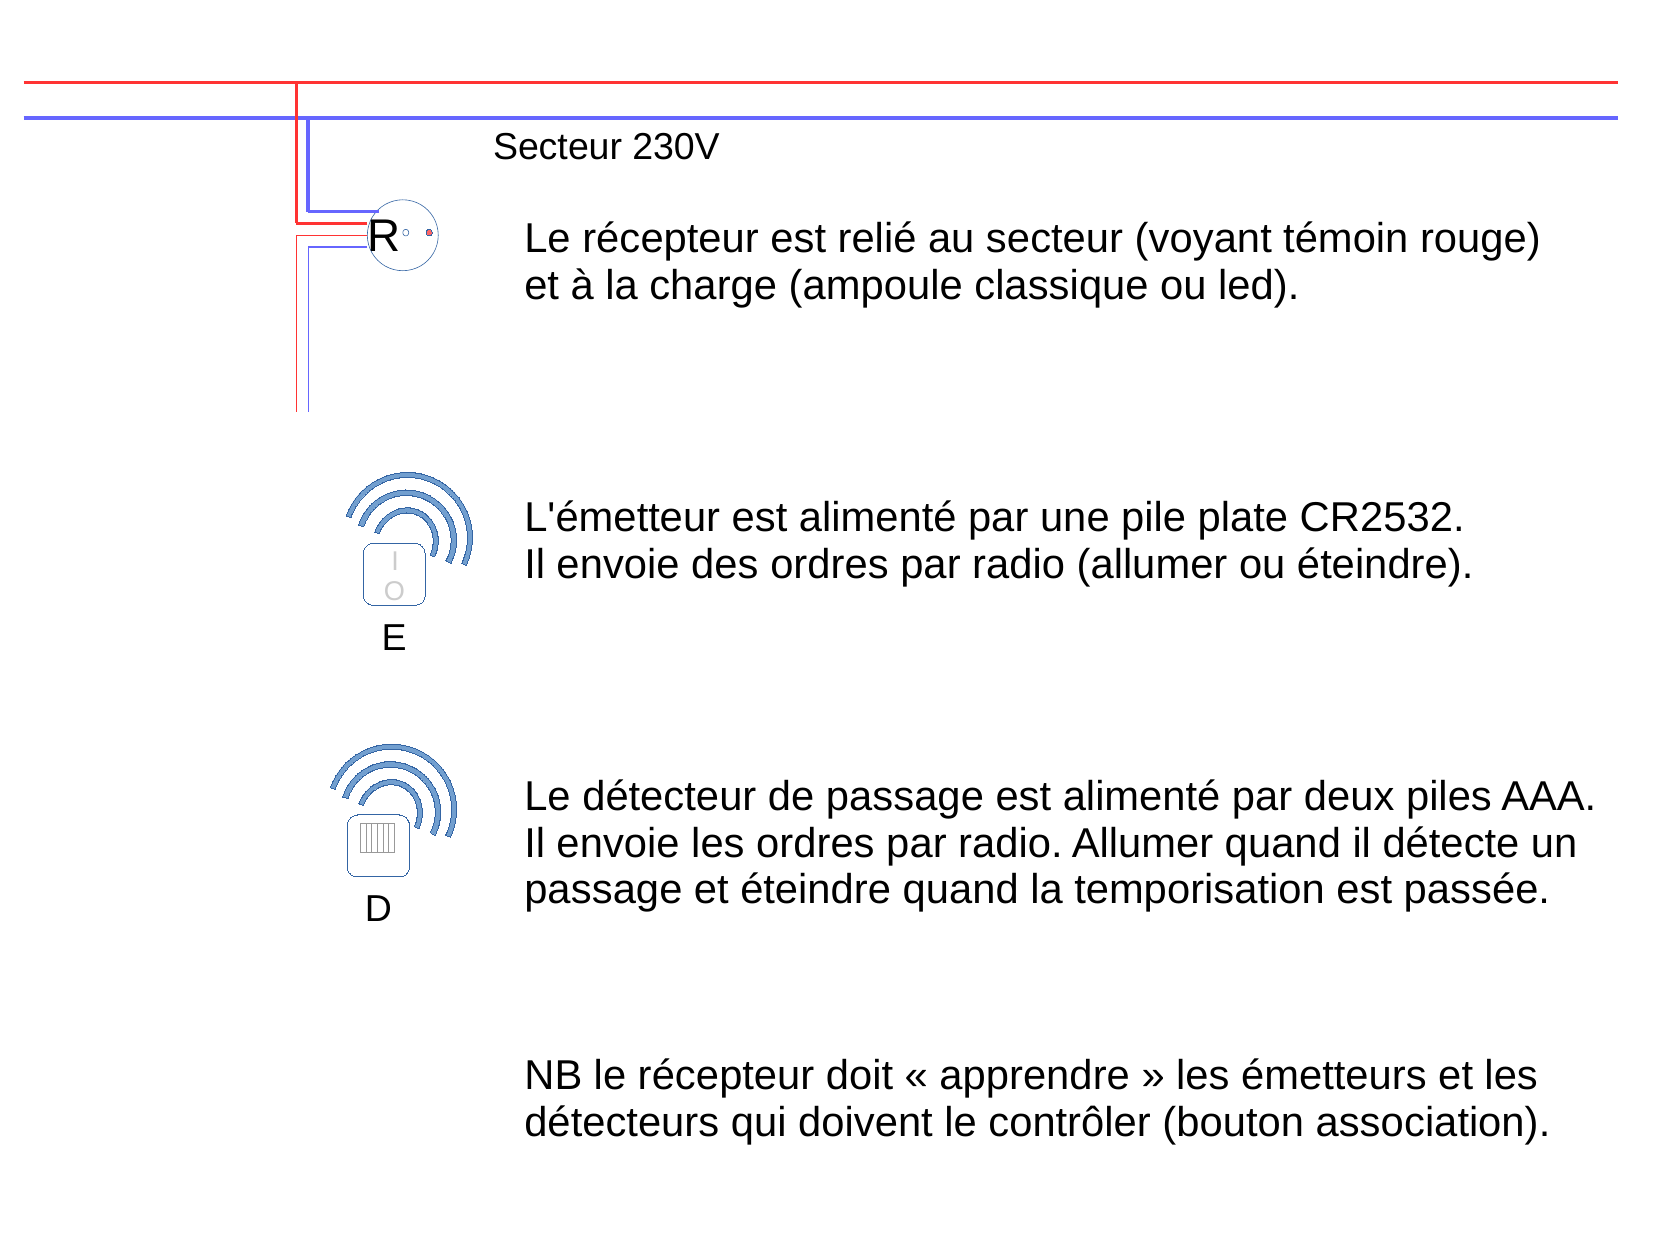

Secteur 230V
R
Le récepteur est relié au secteur (voyant témoin rouge)
et à la charge (ampoule classique ou led).
L'émetteur est alimenté par une pile plate CR2532.
Il envoie des ordres par radio (allumer ou éteindre).
Le détecteur de passage est alimenté par deux piles AAA.
Il envoie les ordres par radio. Allumer quand il détecte un
passage et éteindre quand la temporisation est passée.
NB le récepteur doit « apprendre » les émetteurs et les
détecteurs qui doivent le contrôler (bouton association).
E
 I
O
D